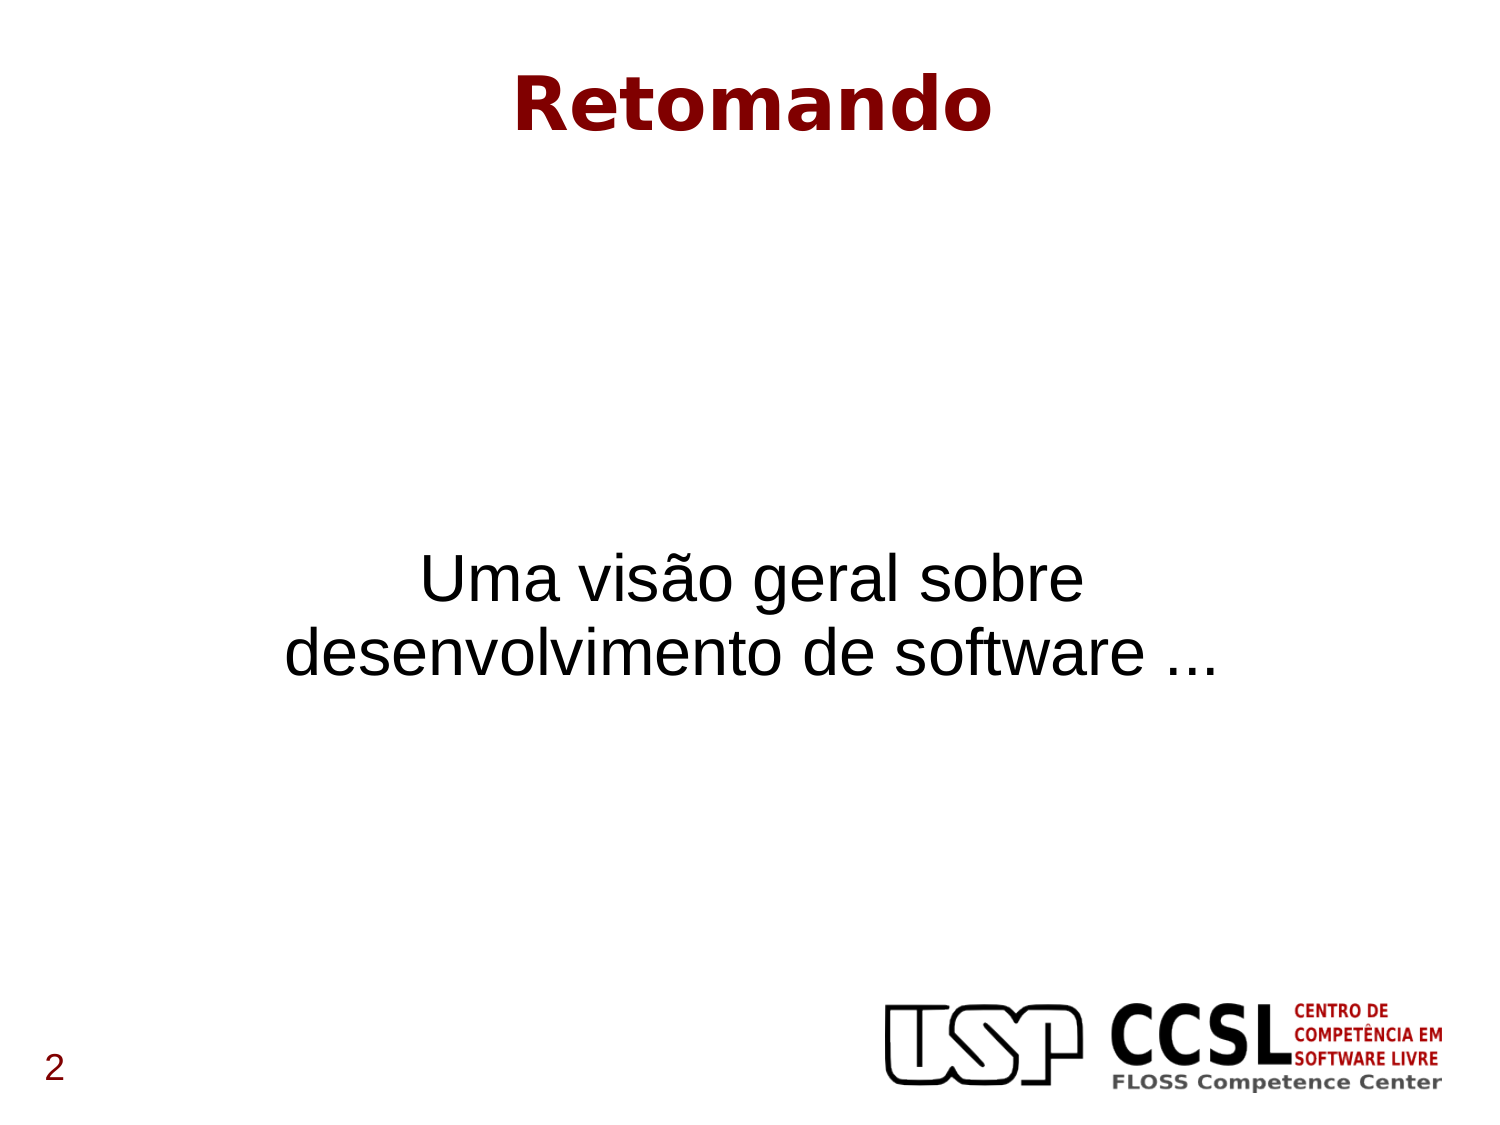

# Retomando
Uma visão geral sobre
desenvolvimento de software ...